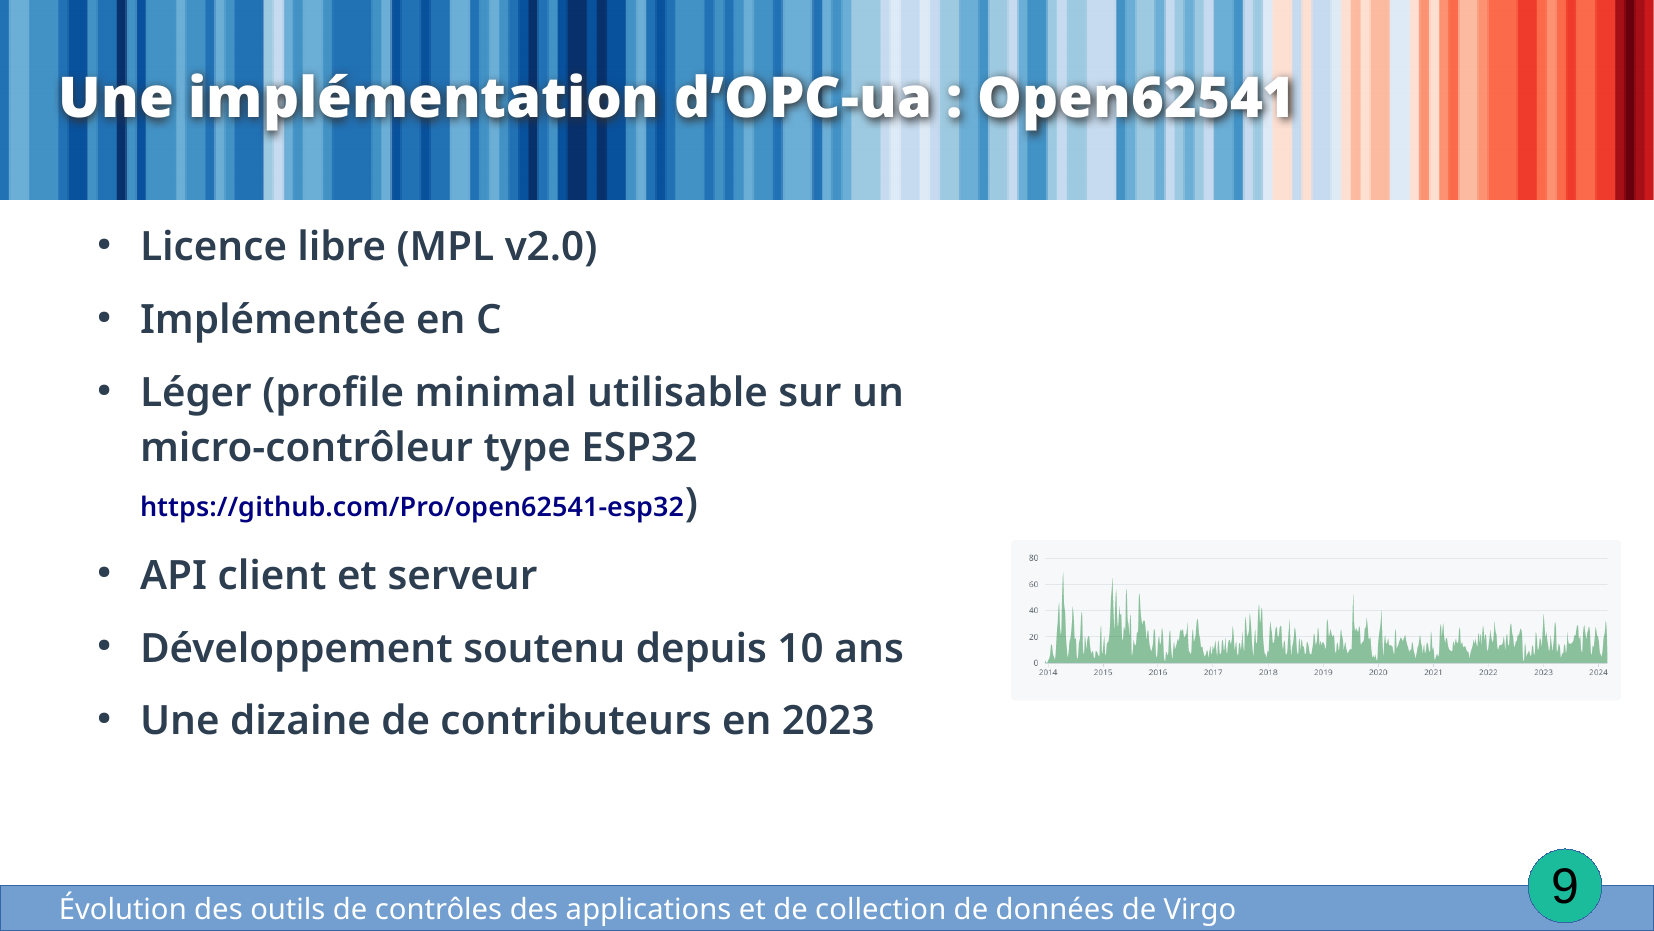

# Une implémentation d’OPC-ua : Open62541
Licence libre (MPL v2.0)
Implémentée en C
Léger (profile minimal utilisable sur un micro-contrôleur type ESP32 https://github.com/Pro/open62541-esp32)
API client et serveur
Développement soutenu depuis 10 ans
Une dizaine de contributeurs en 2023
Évolution des outils de contrôles des applications et de collection de données de Virgo